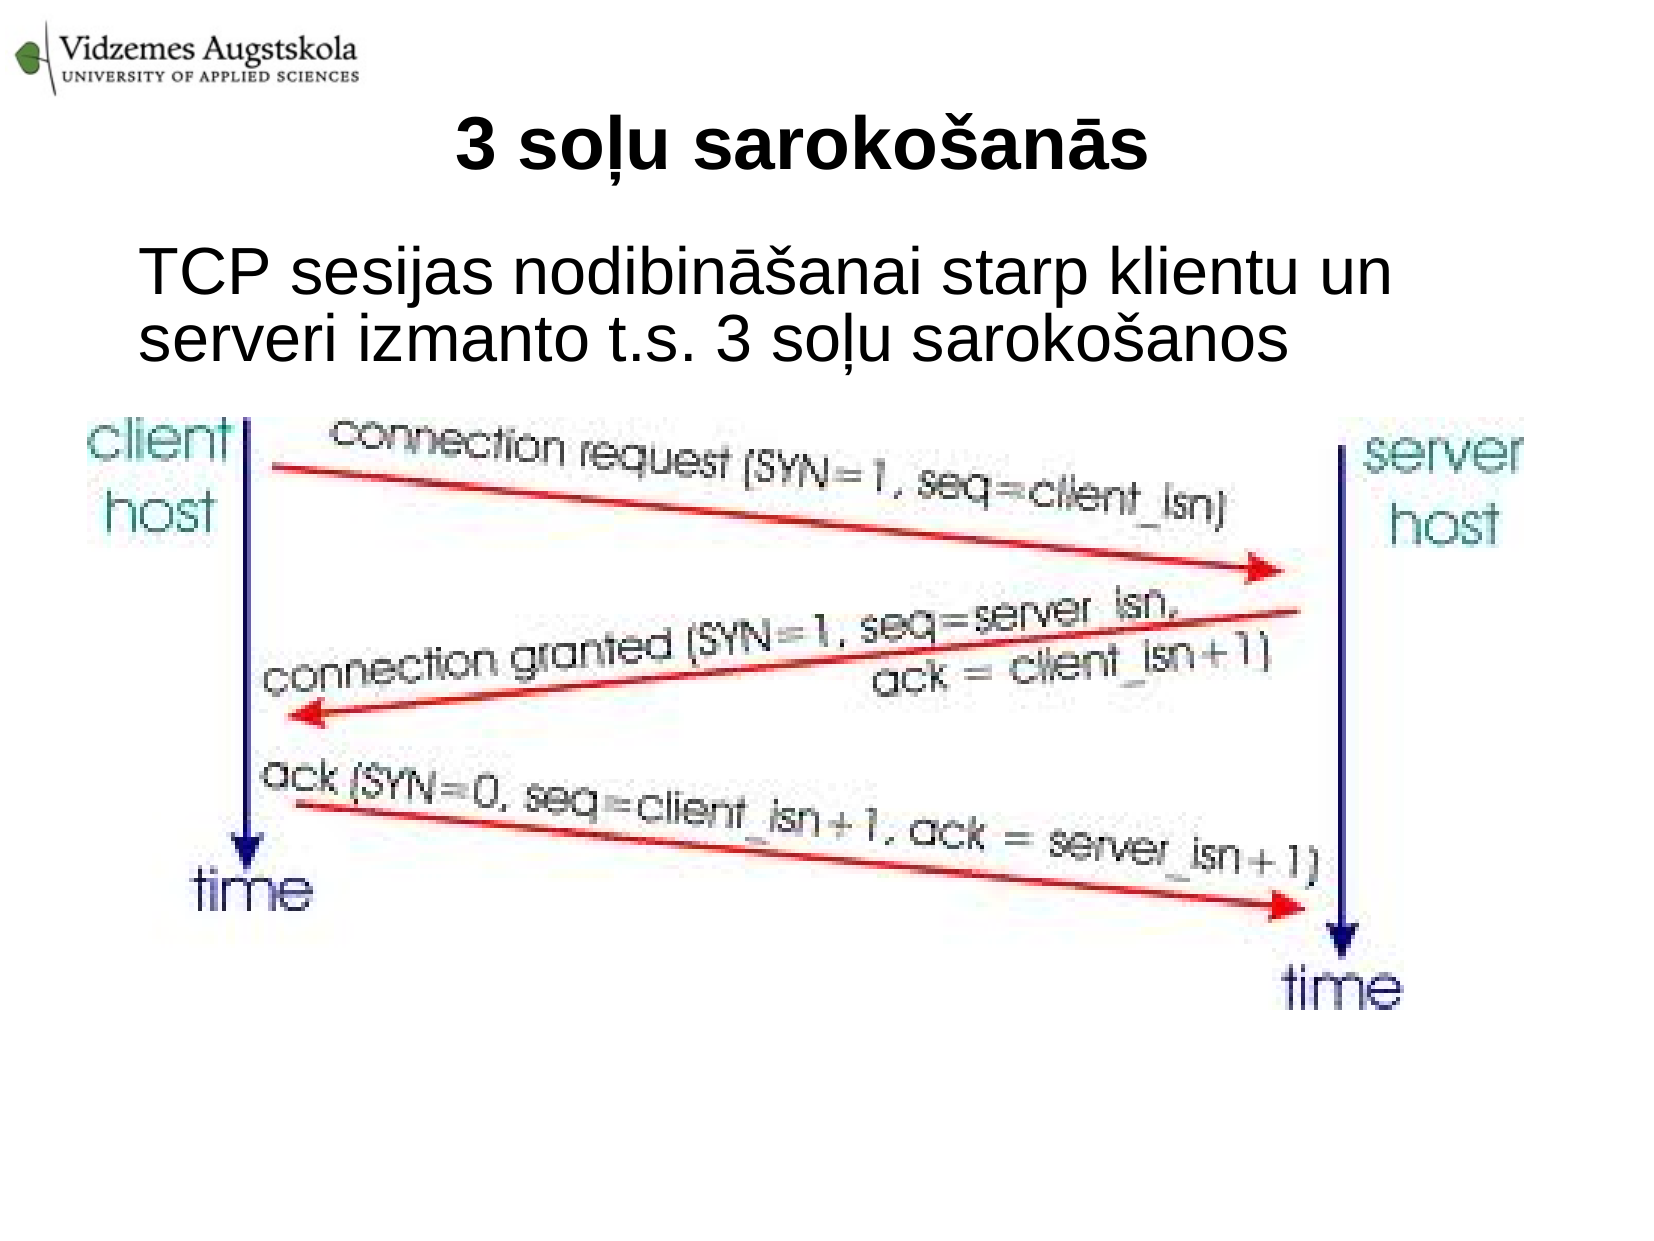

# 3 soļu sarokošanās
TCP sesijas nodibināšanai starp klientu un serveri izmanto t.s. 3 soļu sarokošanos